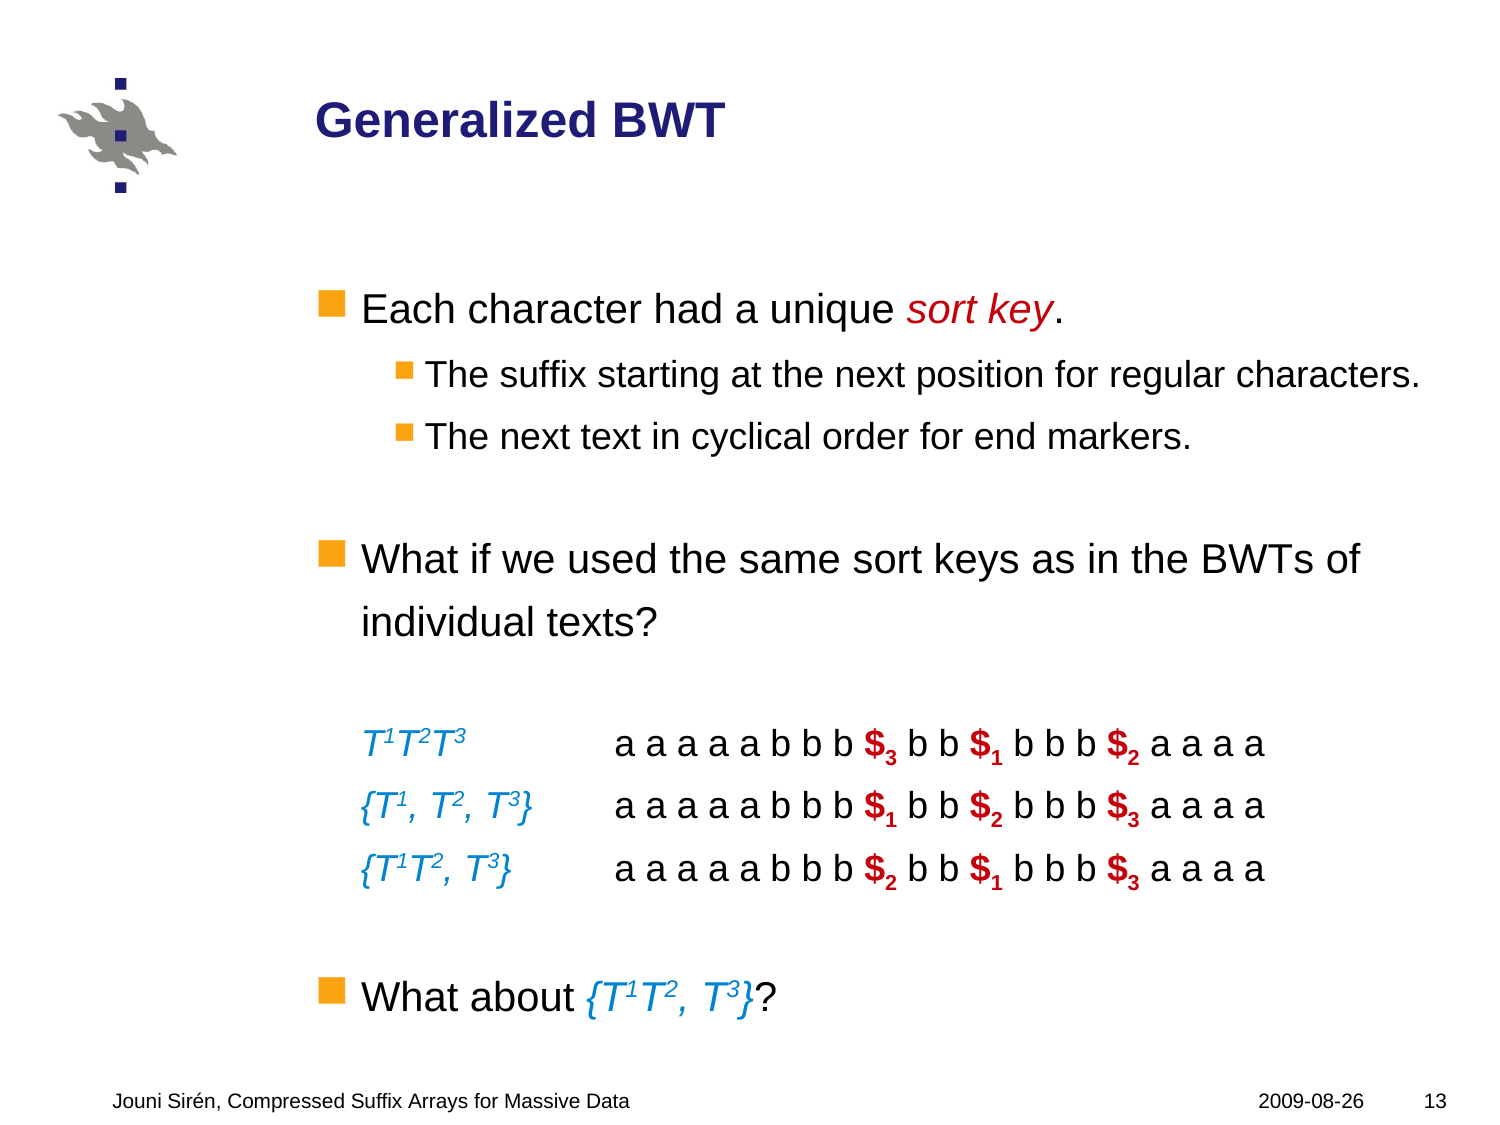

# Generalized BWT
Each character had a unique sort key.
The suffix starting at the next position for regular characters.
The next text in cyclical order for end markers.
What if we used the same sort keys as in the BWTs of individual texts?
T1T2T3	a a a a a b b b $3 b b $1 b b b $2 a a a a
{T1, T2, T3}	a a a a a b b b $1 b b $2 b b b $3 a a a a
{T1T2, T3}	a a a a a b b b $2 b b $1 b b b $3 a a a a
What about {T1T2, T3}?
Jouni Sirén, Compressed Suffix Arrays for Massive Data
2009-08-26
13